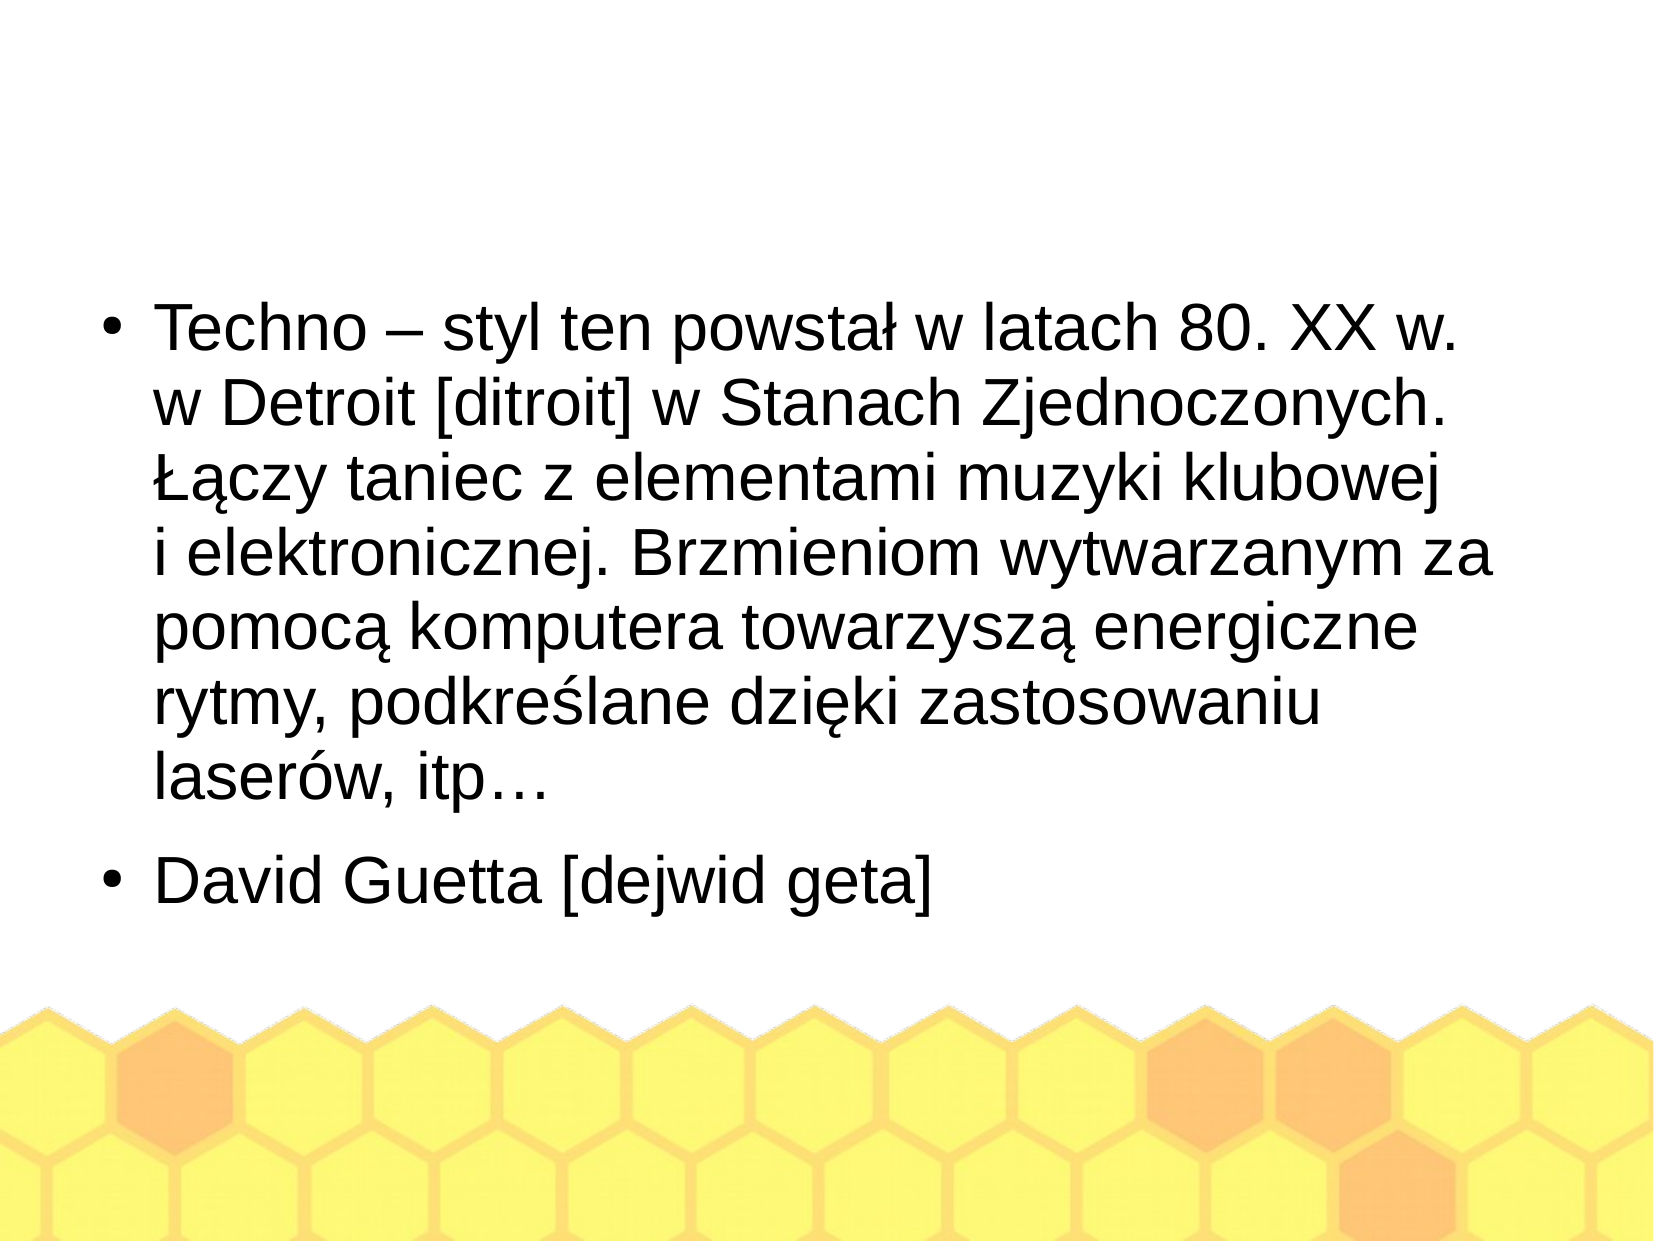

#
Techno – styl ten powstał w latach 80. XX w.
w Detroit [ditroit] w Stanach Zjednoczonych. Łączy taniec z elementami muzyki klubowej
i elektronicznej. Brzmieniom wytwarzanym za pomocą komputera towarzyszą energiczne rytmy, podkreślane dzięki zastosowaniu laserów, itp…
David Guetta [dejwid geta]